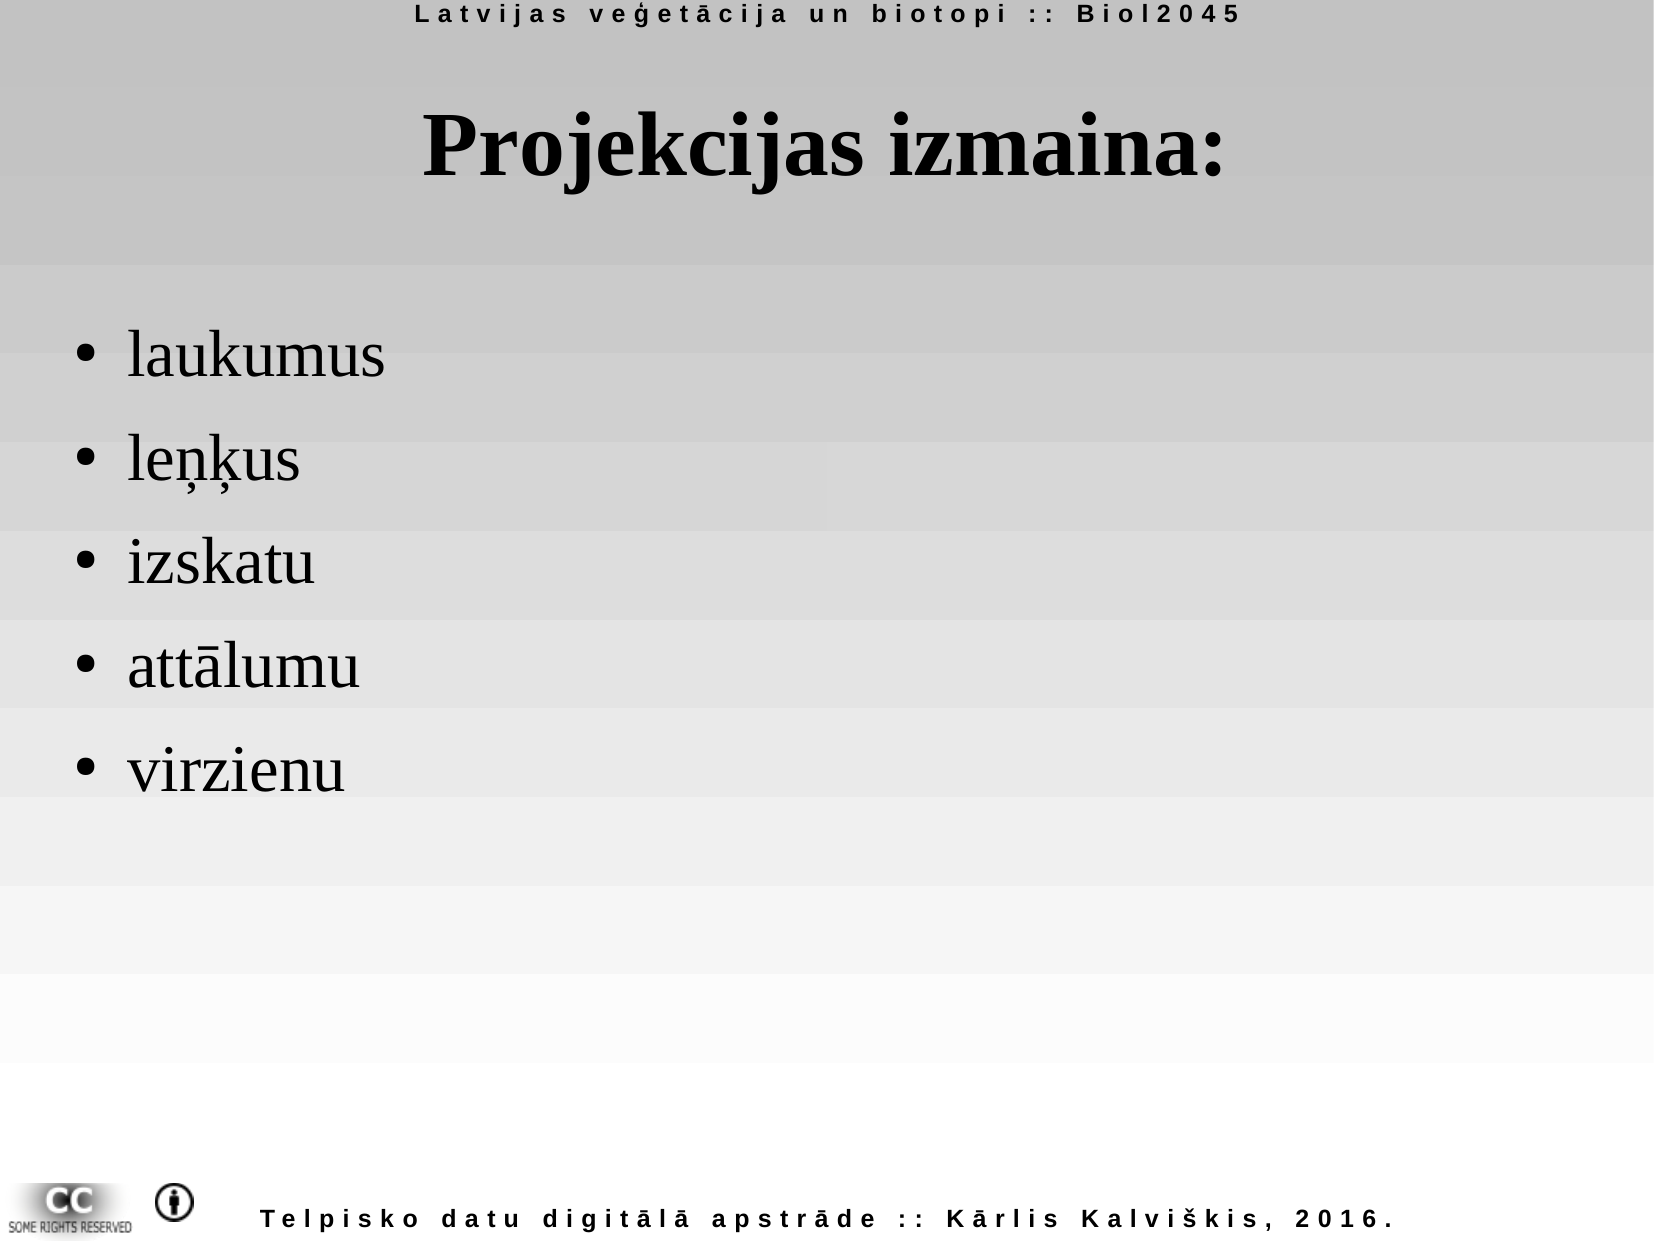

# Projekcijas izmaina:
laukumus
leņķus
izskatu
attālumu
virzienu